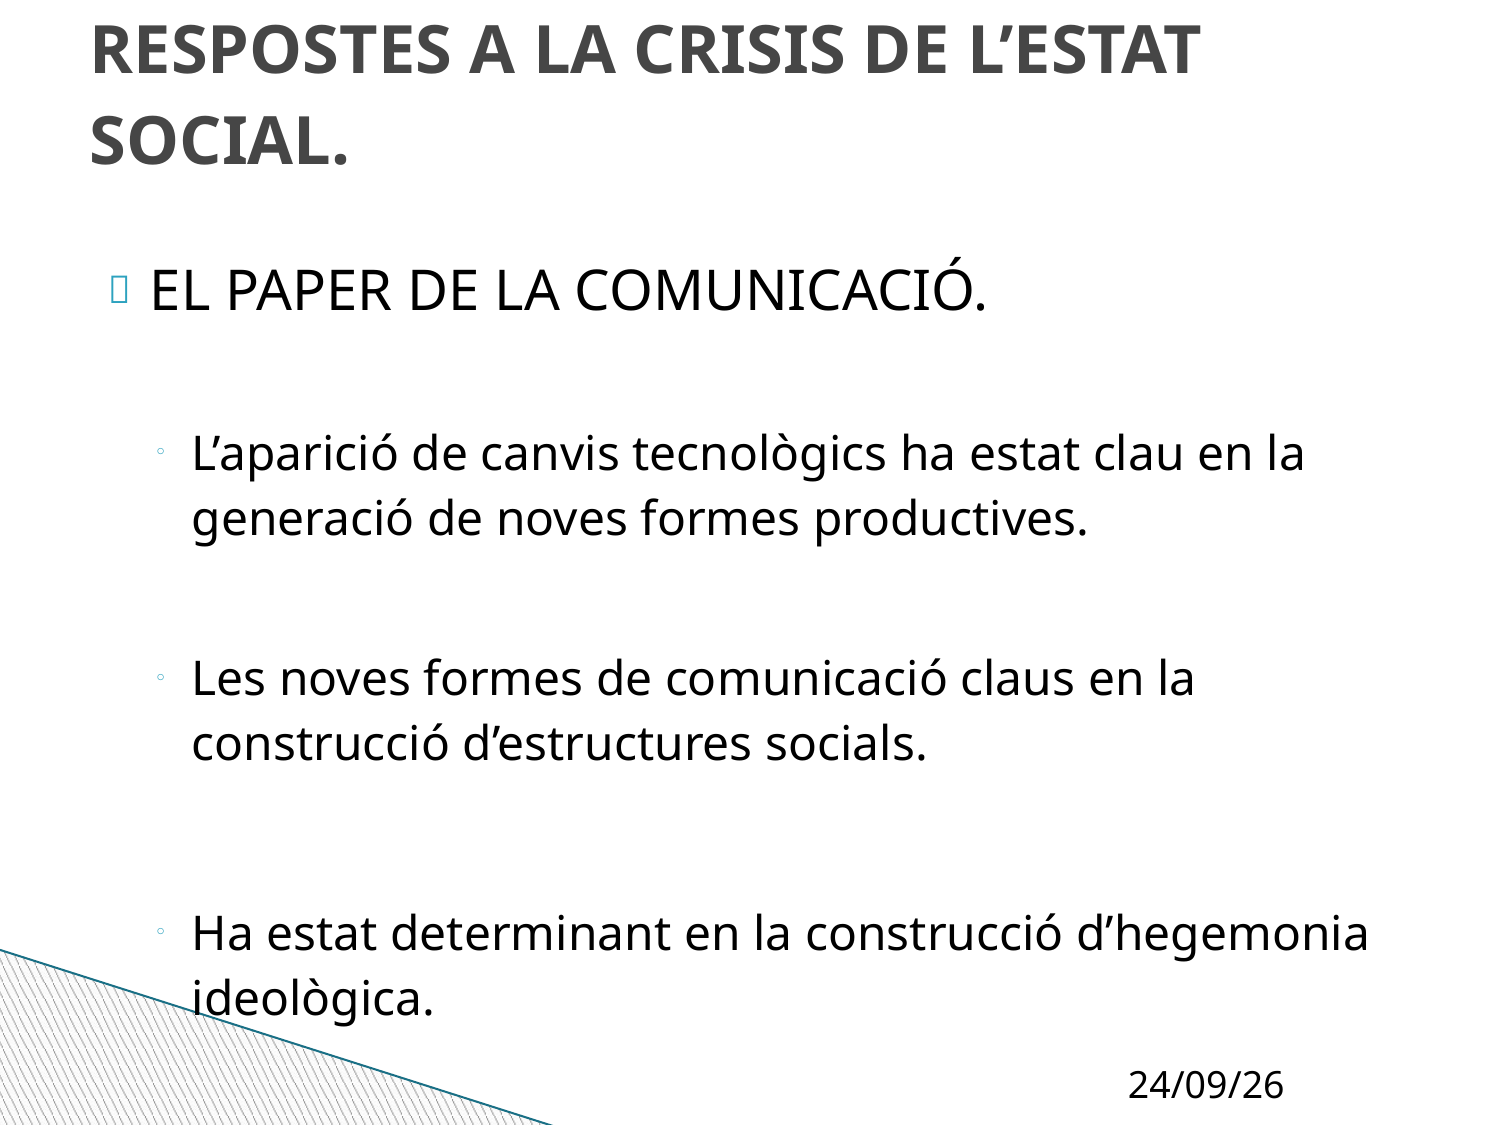

RESPOSTES A LA CRISIS DE L’ESTAT SOCIAL.
# EL PAPER DE LA COMUNICACIÓ.
L’aparició de canvis tecnològics ha estat clau en la generació de noves formes productives.
Les noves formes de comunicació claus en la construcció d’estructures socials.
Ha estat determinant en la construcció d’hegemonia ideològica.
Cada cop és més evident que la comunicació és poder.